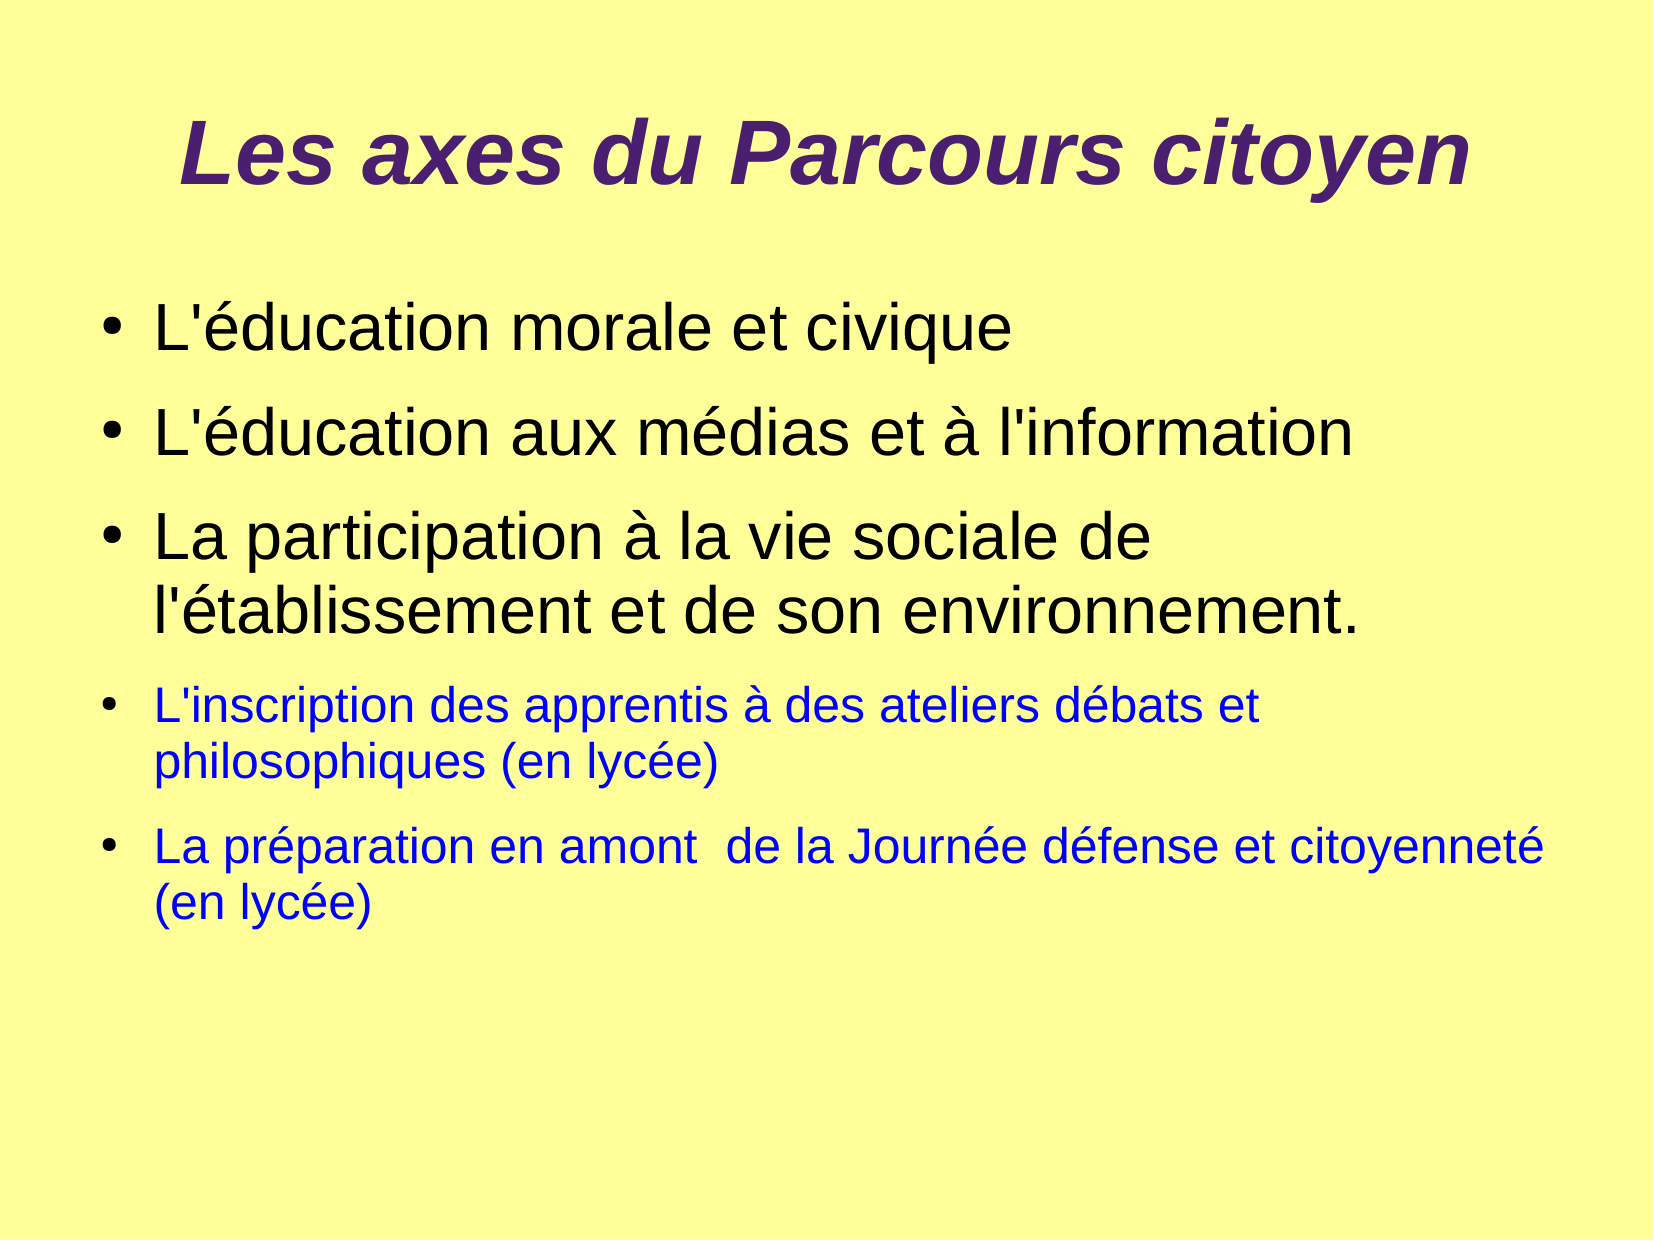

# Les axes du Parcours citoyen
L'éducation morale et civique
L'éducation aux médias et à l'information
La participation à la vie sociale de l'établissement et de son environnement.
L'inscription des apprentis à des ateliers débats et philosophiques (en lycée)
La préparation en amont de la Journée défense et citoyenneté (en lycée)